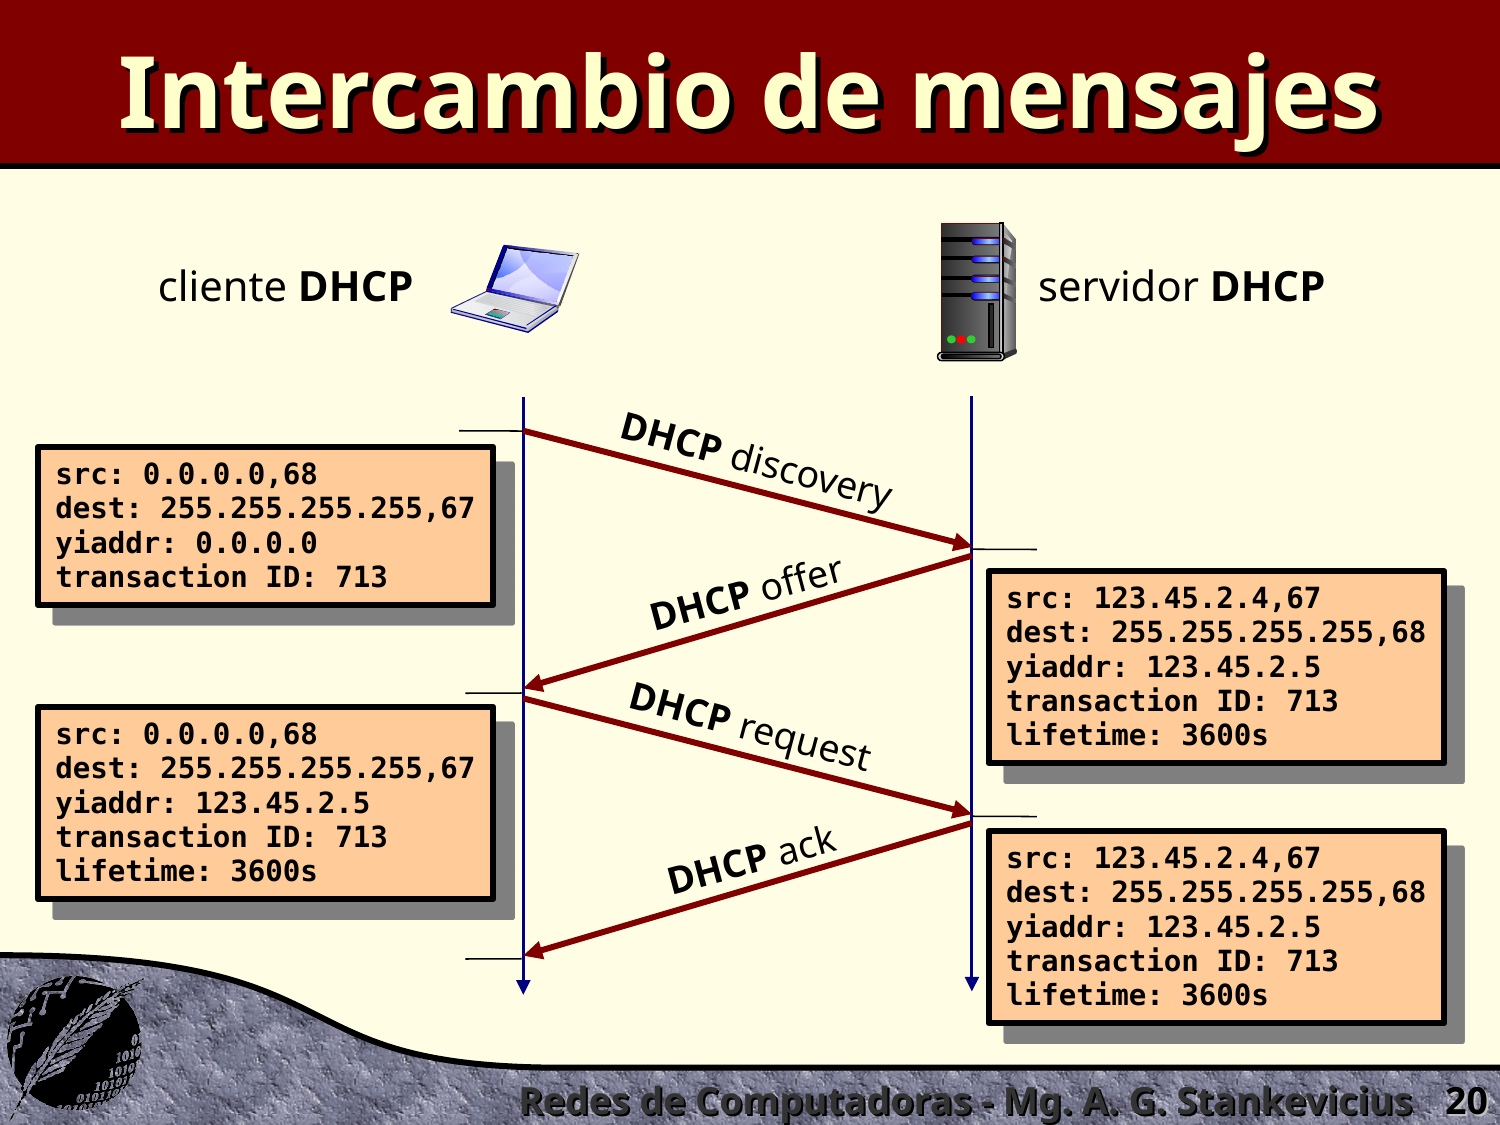

# Intercambio de mensajes
cliente DHCP
servidor DHCP
DHCP discovery
src: 0.0.0.0,68
dest: 255.255.255.255,67
yiaddr: 0.0.0.0
transaction ID: 713
DHCP offer
src: 123.45.2.4,67
dest: 255.255.255.255,68
yiaddr: 123.45.2.5
transaction ID: 713
lifetime: 3600s
DHCP request
src: 0.0.0.0,68
dest: 255.255.255.255,67
yiaddr: 123.45.2.5
transaction ID: 713
lifetime: 3600s
DHCP ack
src: 123.45.2.4,67
dest: 255.255.255.255,68
yiaddr: 123.45.2.5
transaction ID: 713
lifetime: 3600s
20